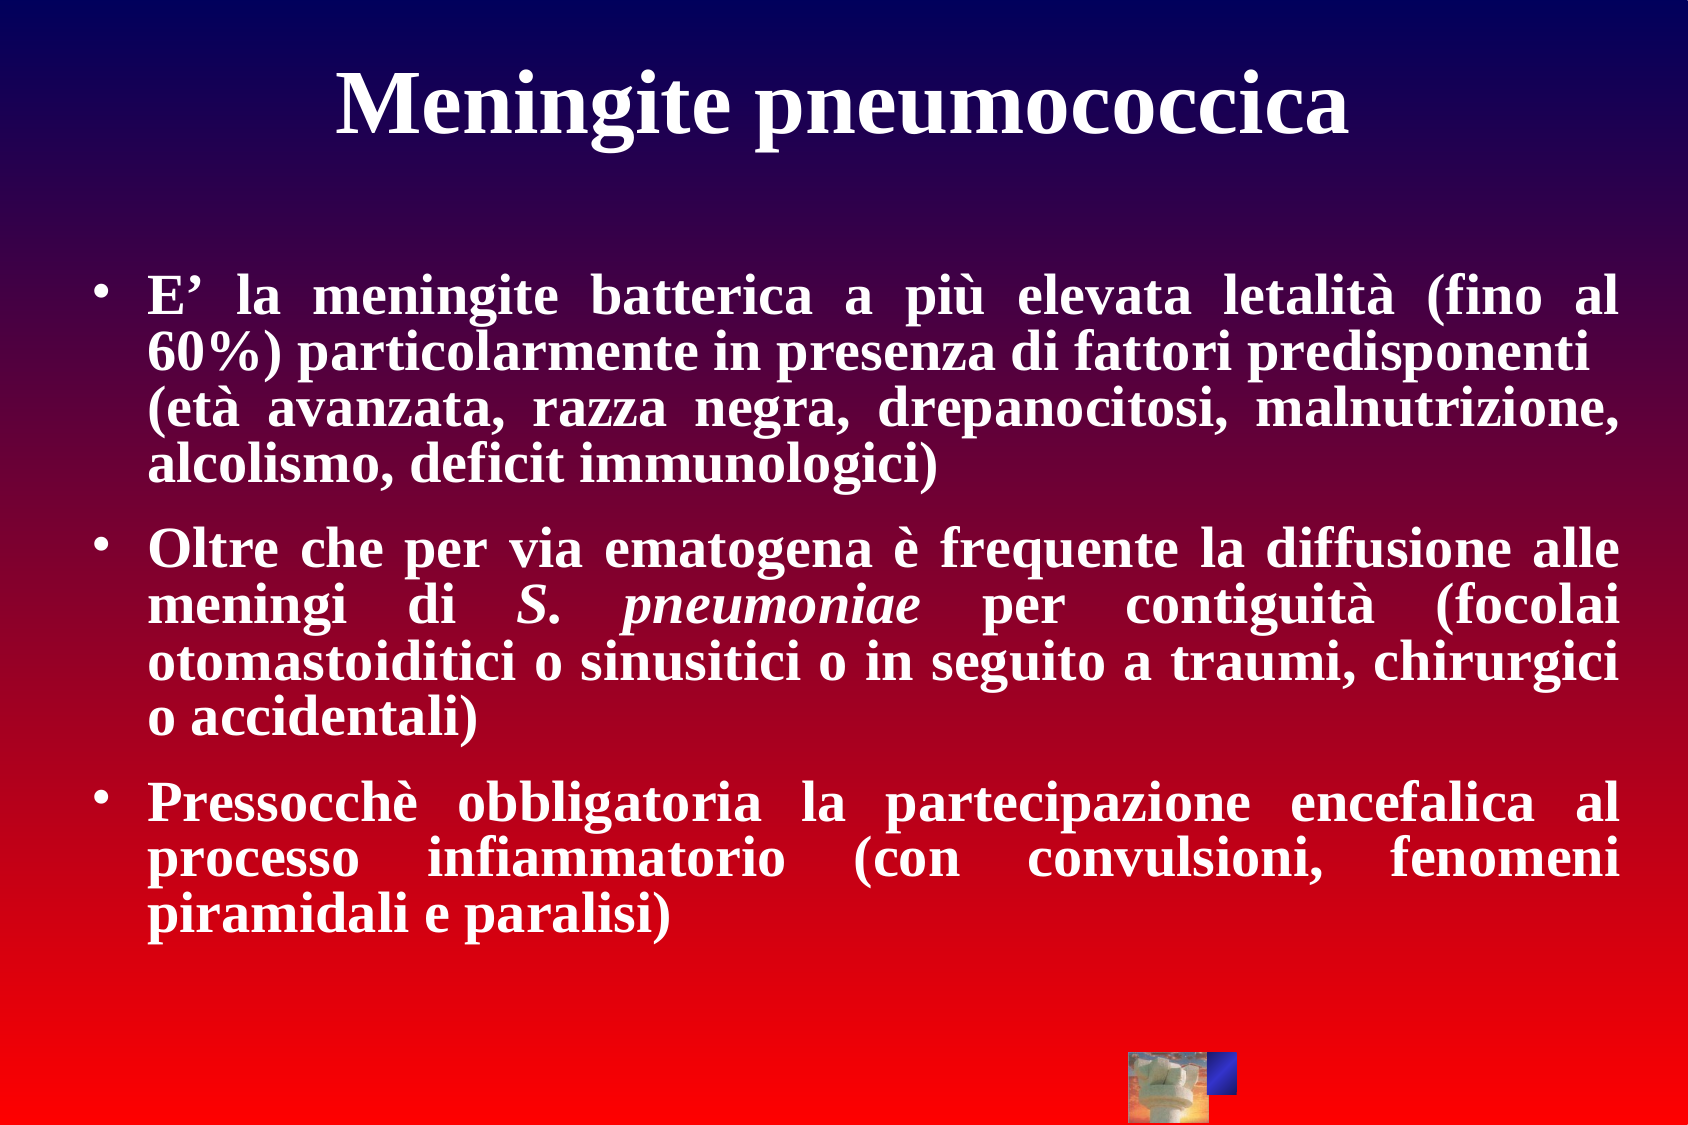

Meningite pneumococcica
E’ la meningite batterica a più elevata letalità (fino al 60%) particolarmente in presenza di fattori predisponenti
	(età avanzata, razza negra, drepanocitosi, malnutrizione, alcolismo, deficit immunologici)
Oltre che per via ematogena è frequente la diffusione alle meningi di S. pneumoniae per contiguità (focolai otomastoiditici o sinusitici o in seguito a traumi, chirurgici o accidentali)
Pressocchè obbligatoria la partecipazione encefalica al processo infiammatorio (con convulsioni, fenomeni piramidali e paralisi)